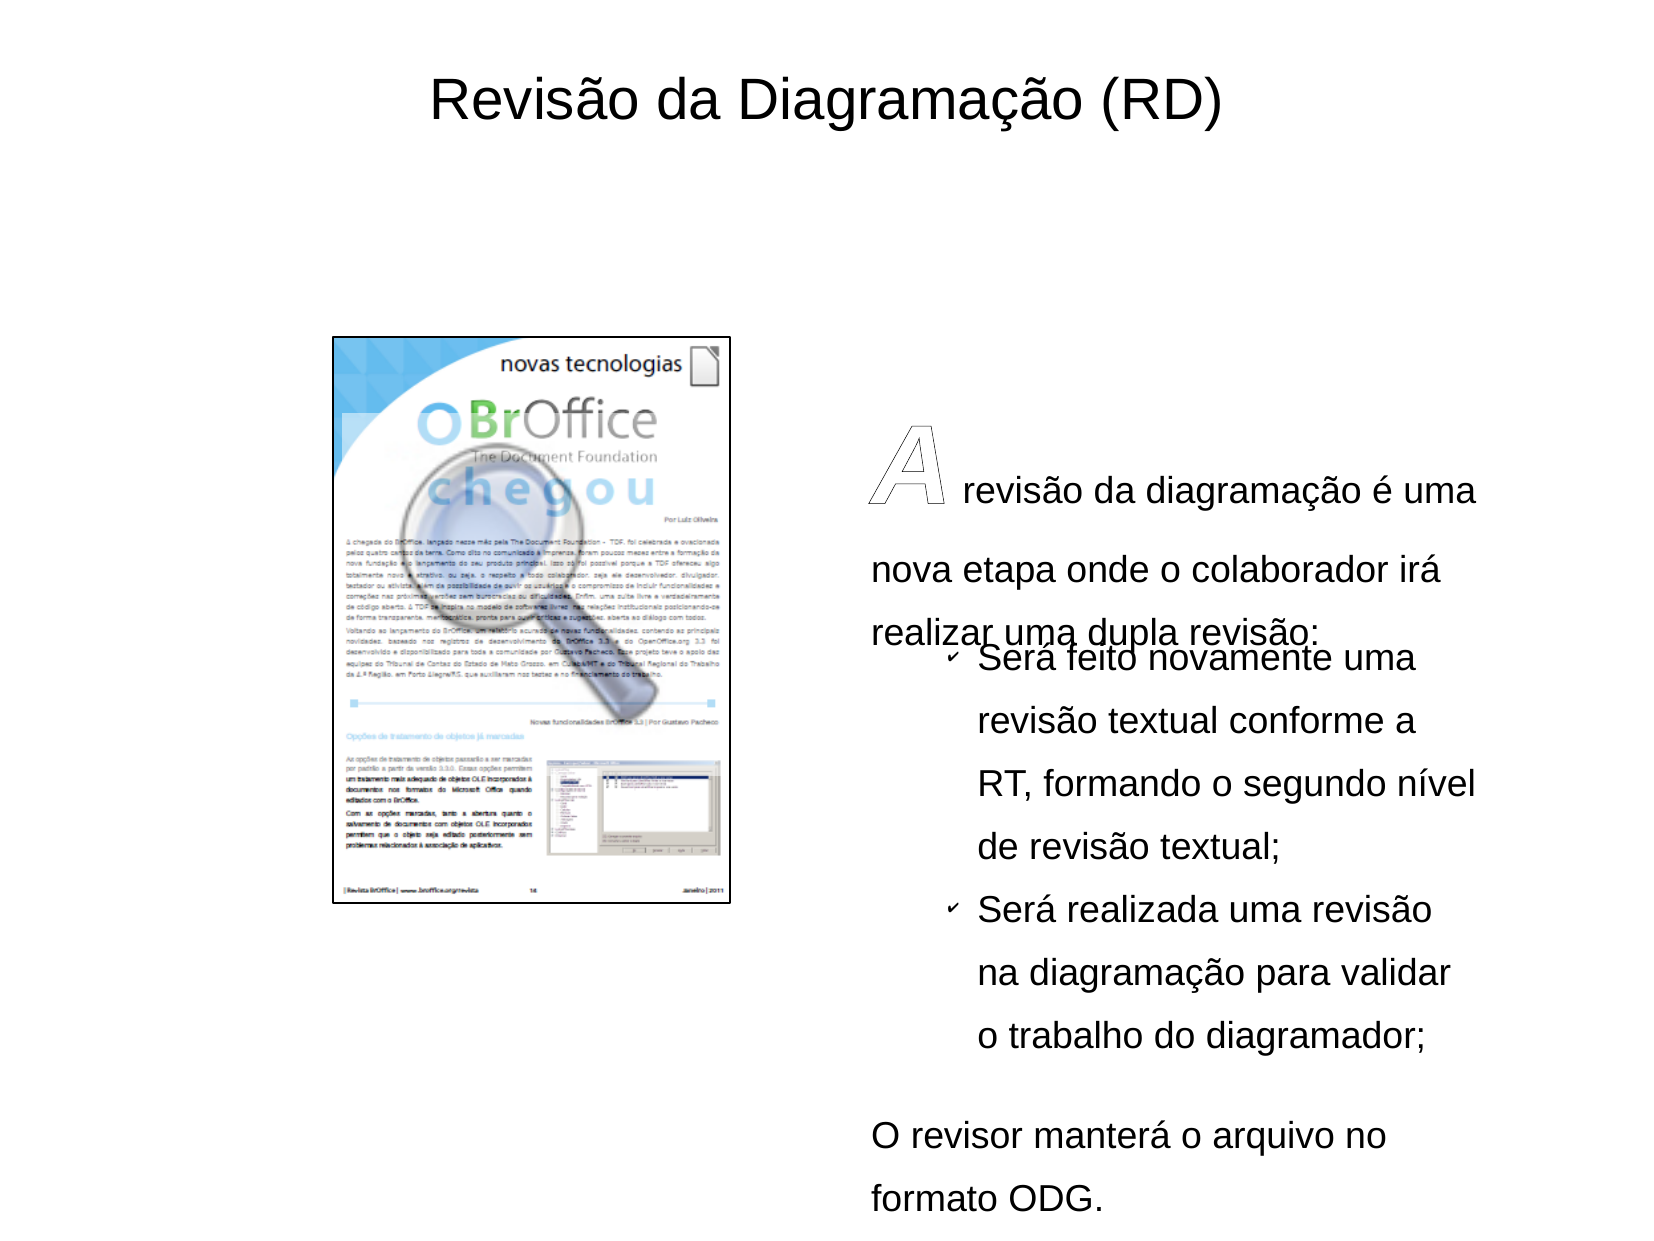

Revisão da Diagramação (RD)
A revisão da diagramação é uma nova etapa onde o colaborador irá realizar uma dupla revisão:
O revisor manterá o arquivo no formato ODG.
Será feito novamente uma revisão textual conforme a RT, formando o segundo nível de revisão textual;
Será realizada uma revisão na diagramação para validar o trabalho do diagramador;